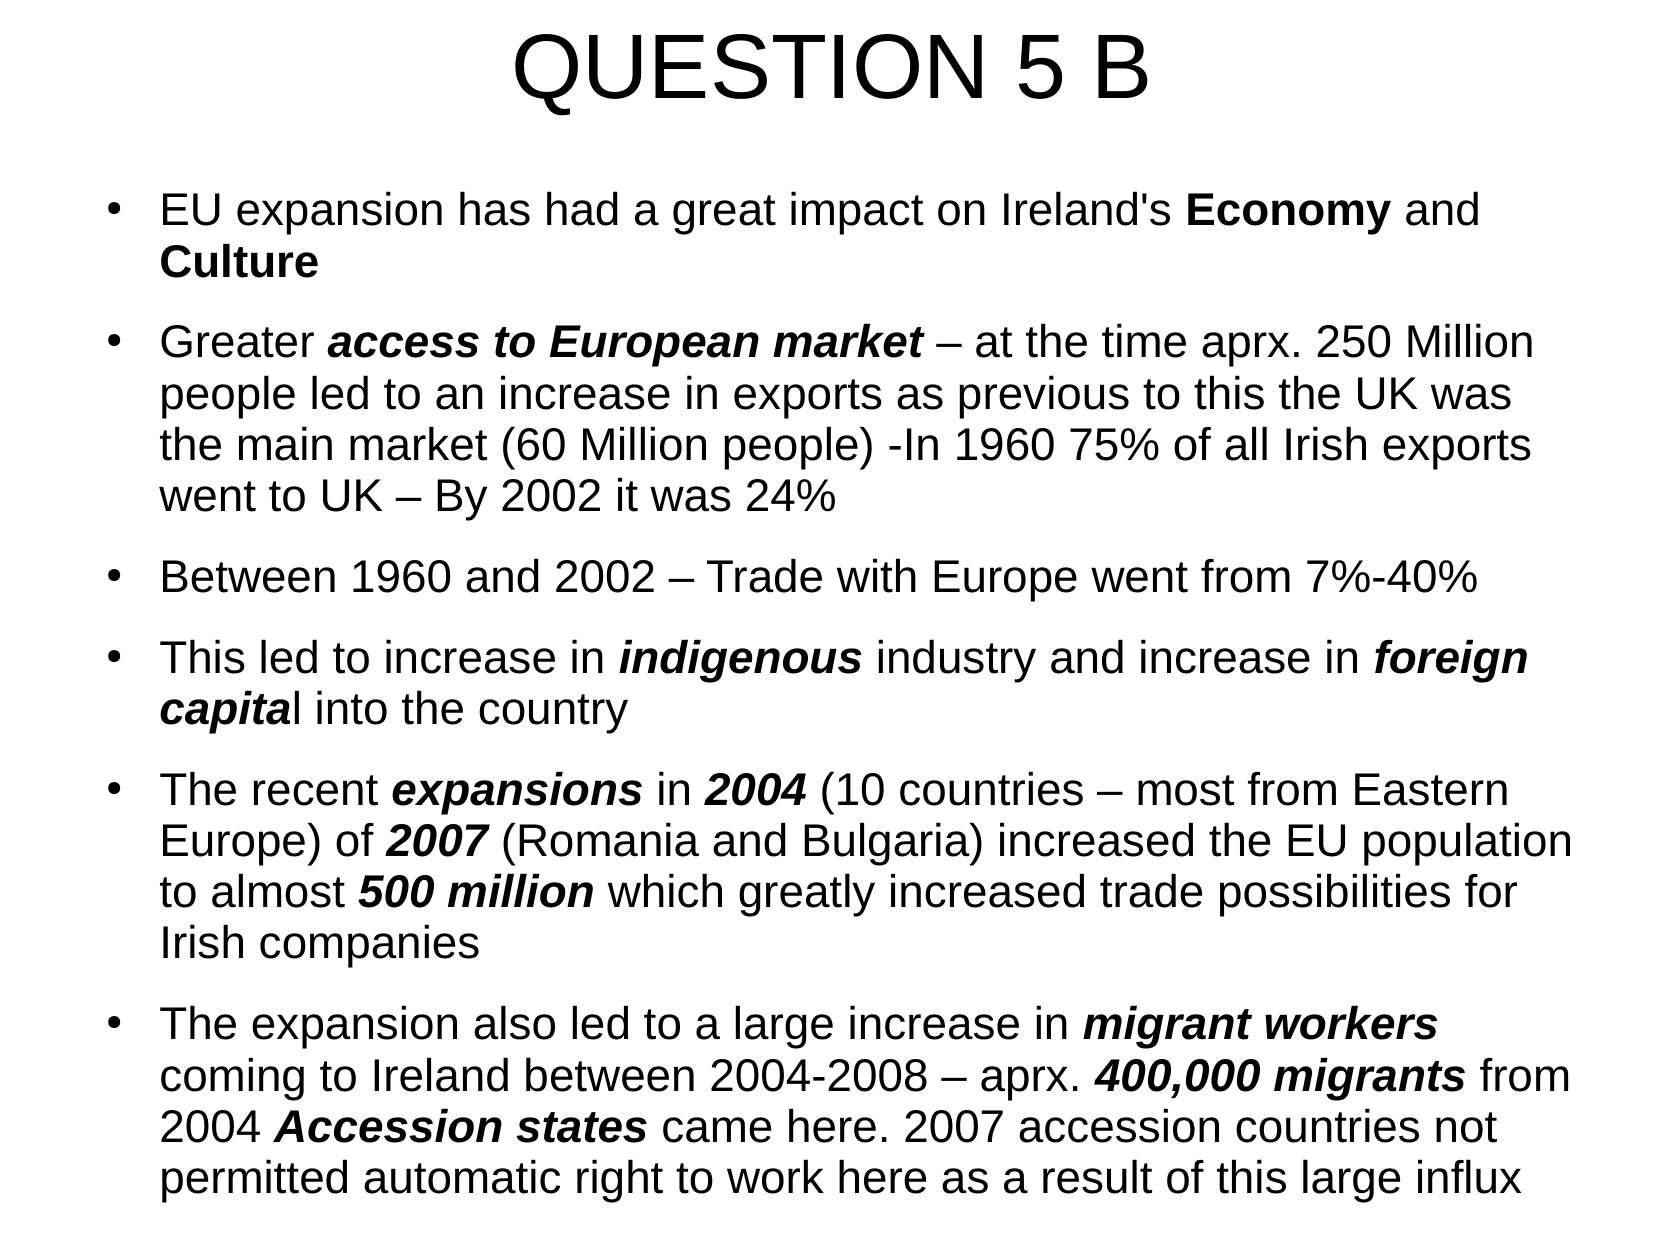

# QUESTION 5 B
EU expansion has had a great impact on Ireland's Economy and Culture
Greater access to European market – at the time aprx. 250 Million people led to an increase in exports as previous to this the UK was the main market (60 Million people) -In 1960 75% of all Irish exports went to UK – By 2002 it was 24%
Between 1960 and 2002 – Trade with Europe went from 7%-40%
This led to increase in indigenous industry and increase in foreign capital into the country
The recent expansions in 2004 (10 countries – most from Eastern Europe) of 2007 (Romania and Bulgaria) increased the EU population to almost 500 million which greatly increased trade possibilities for Irish companies
The expansion also led to a large increase in migrant workers coming to Ireland between 2004-2008 – aprx. 400,000 migrants from 2004 Accession states came here. 2007 accession countries not permitted automatic right to work here as a result of this large influx